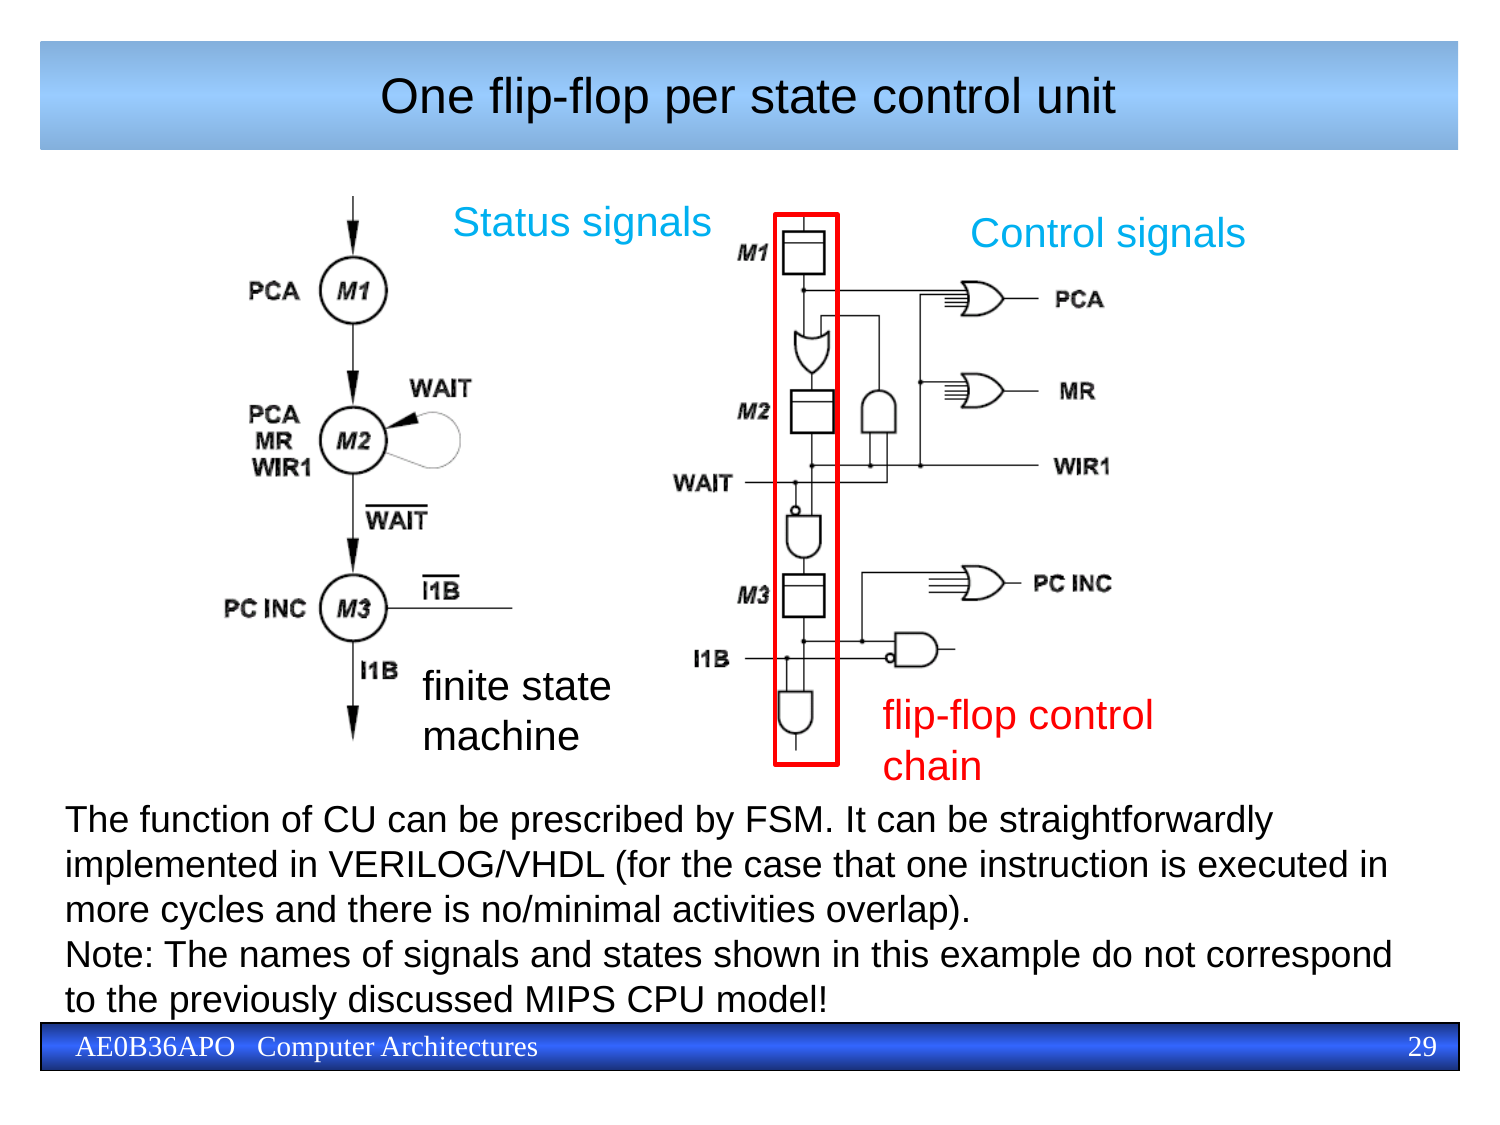

# One flip-flop per state control unit
Status signals
Control signals
finite state machine
flip-flop control chain
The function of CU can be prescribed by FSM. It can be straightforwardly implemented in VERILOG/VHDL (for the case that one instruction is executed in more cycles and there is no/minimal activities overlap).
Note: The names of signals and states shown in this example do not correspond to the previously discussed MIPS CPU model!
AE0B36APO Computer Architectures
29